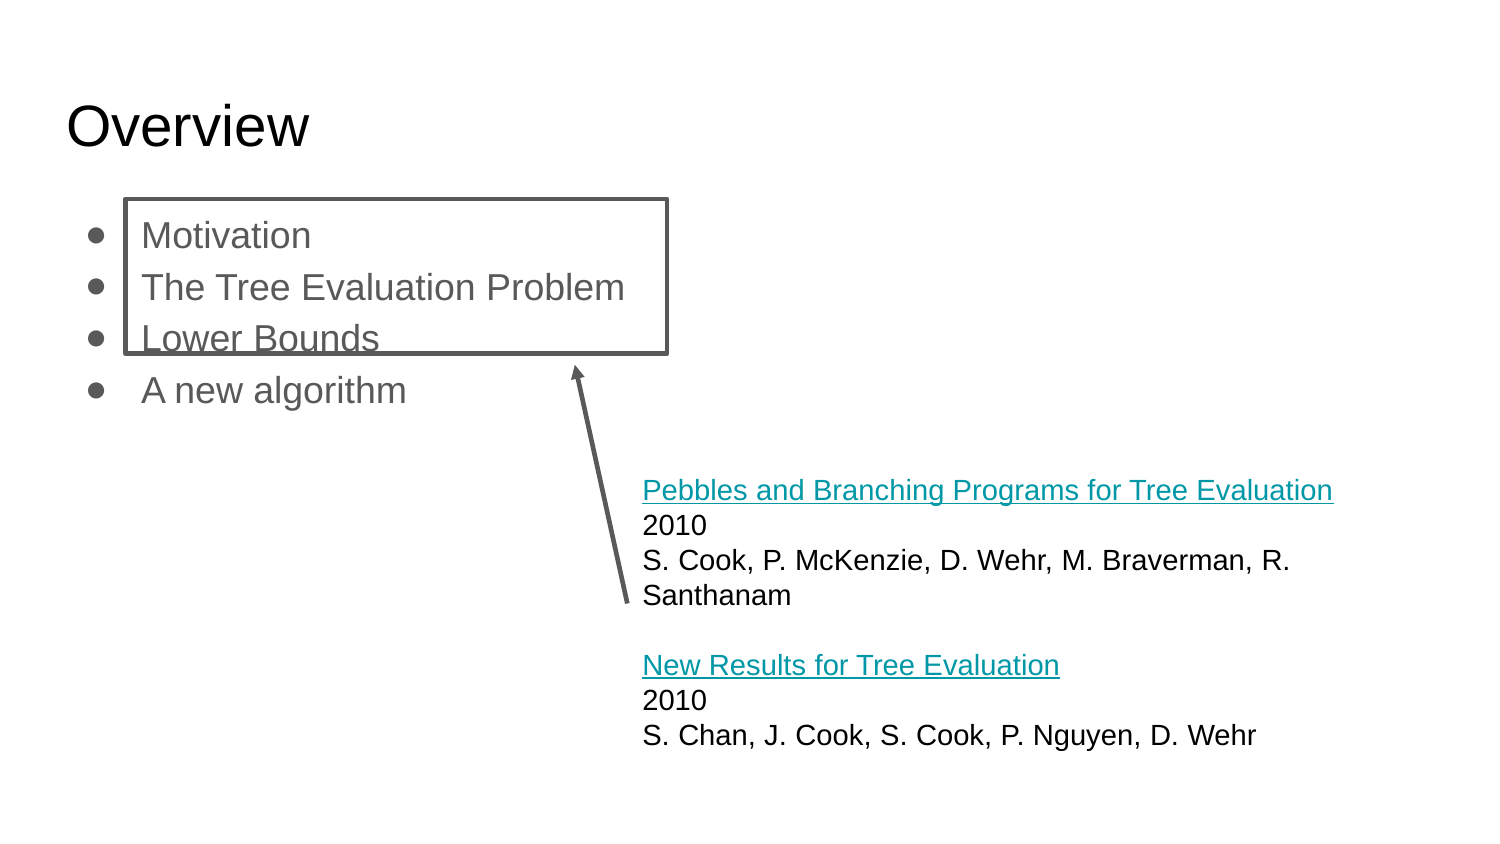

# Overview
Motivation
The Tree Evaluation Problem
Lower Bounds
A new algorithm
Pebbles and Branching Programs for Tree Evaluation
2010
S. Cook, P. McKenzie, D. Wehr, M. Braverman, R. Santhanam
New Results for Tree Evaluation
2010
S. Chan, J. Cook, S. Cook, P. Nguyen, D. Wehr